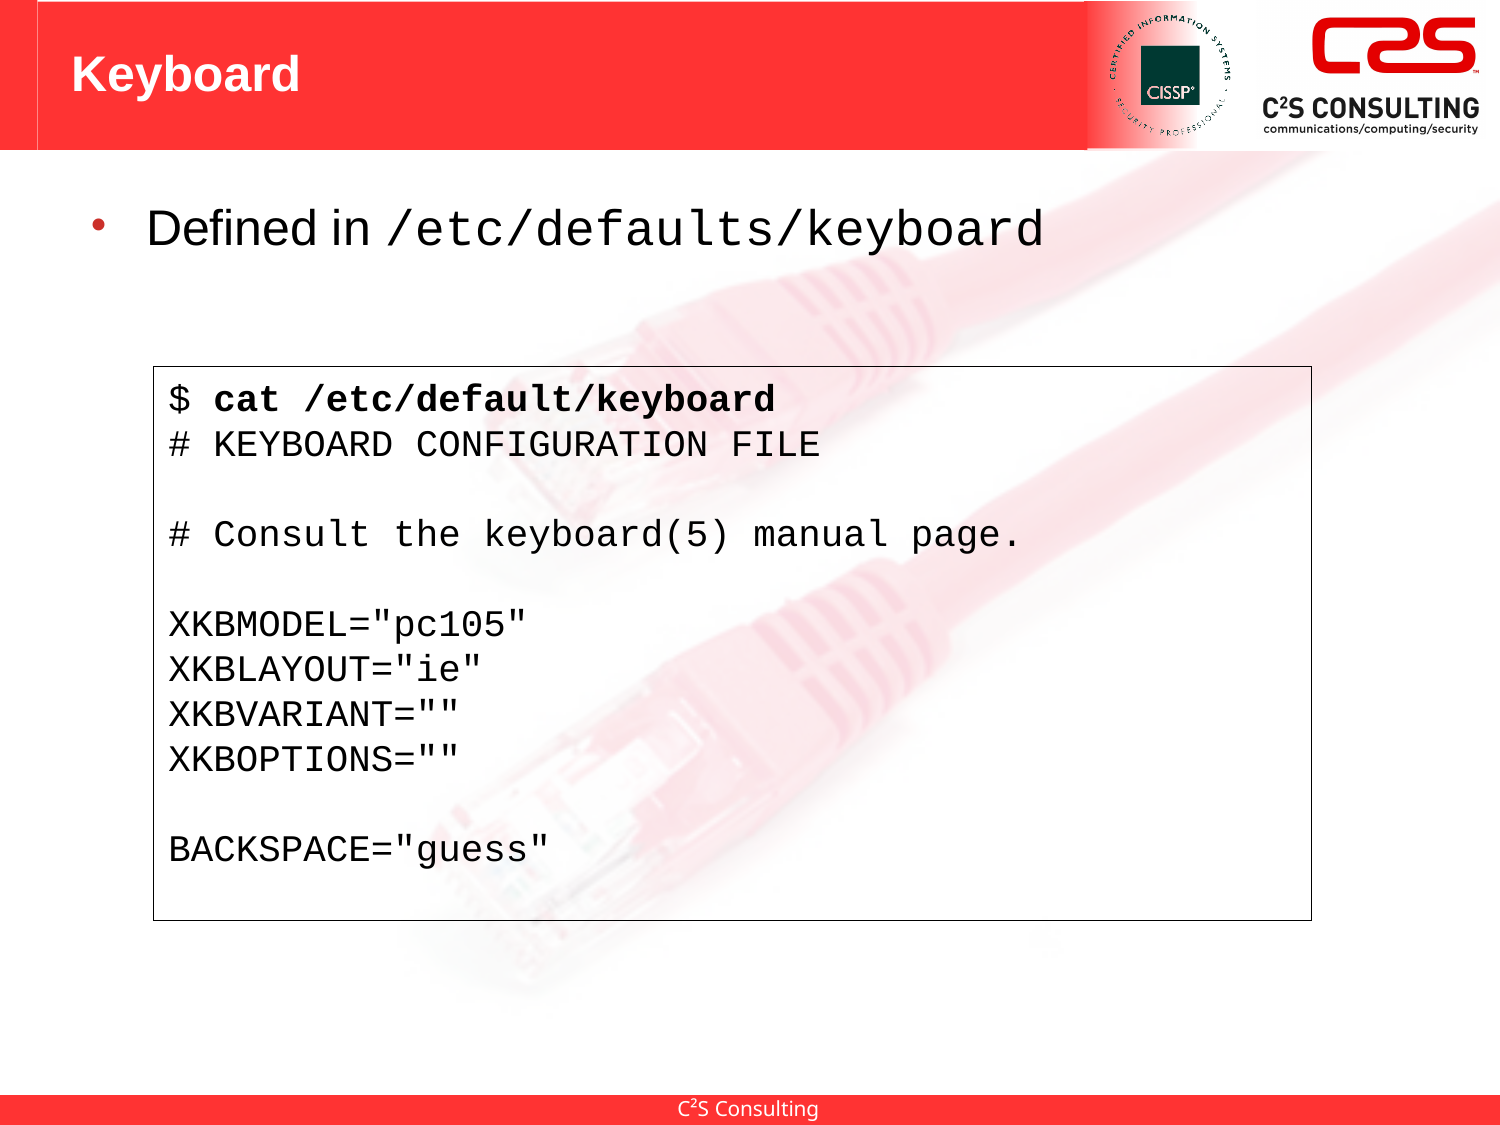

# Keyboard
Defined in /etc/defaults/keyboard
$ cat /etc/default/keyboard
# KEYBOARD CONFIGURATION FILE
# Consult the keyboard(5) manual page.
XKBMODEL="pc105"
XKBLAYOUT="ie"
XKBVARIANT=""
XKBOPTIONS=""
BACKSPACE="guess"